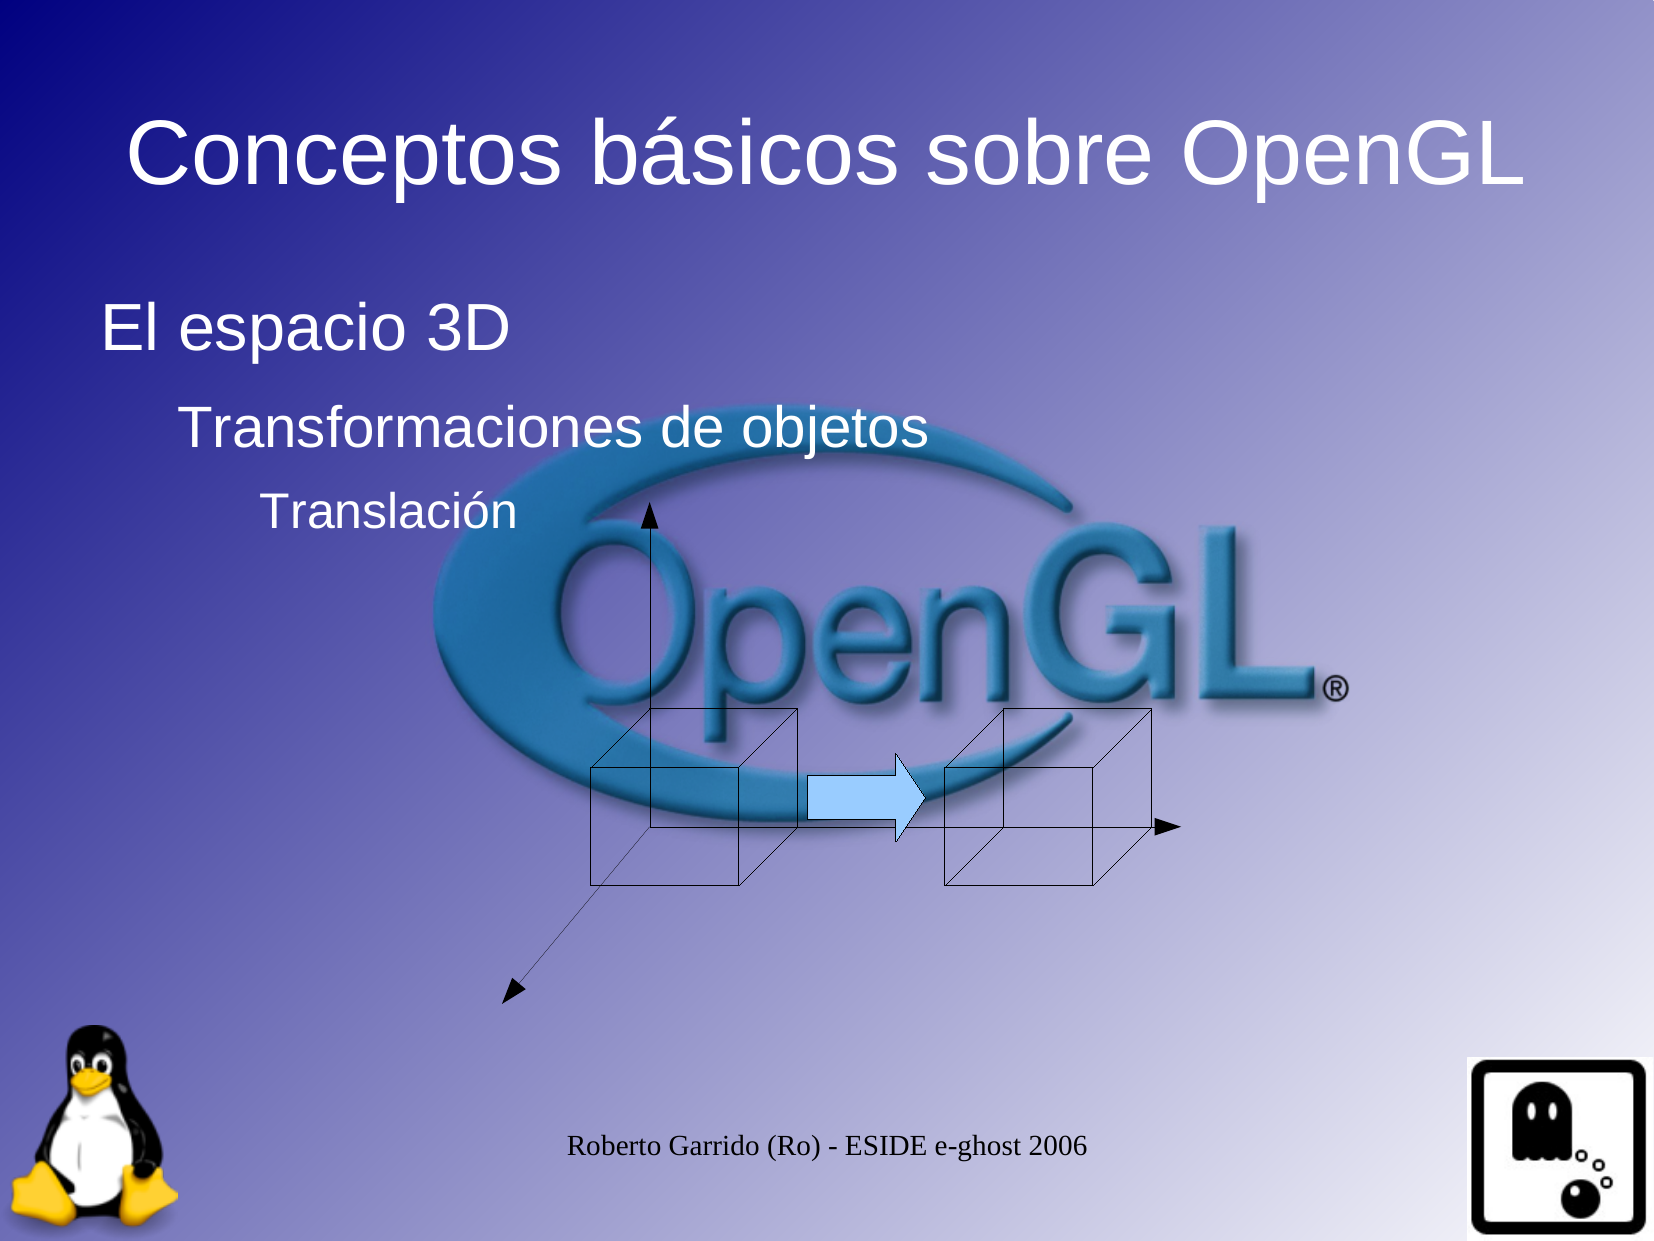

# Conceptos básicos sobre OpenGL
El espacio 3D
Transformaciones de objetos
Translación
Roberto Garrido (Ro) - ESIDE e-ghost 2006